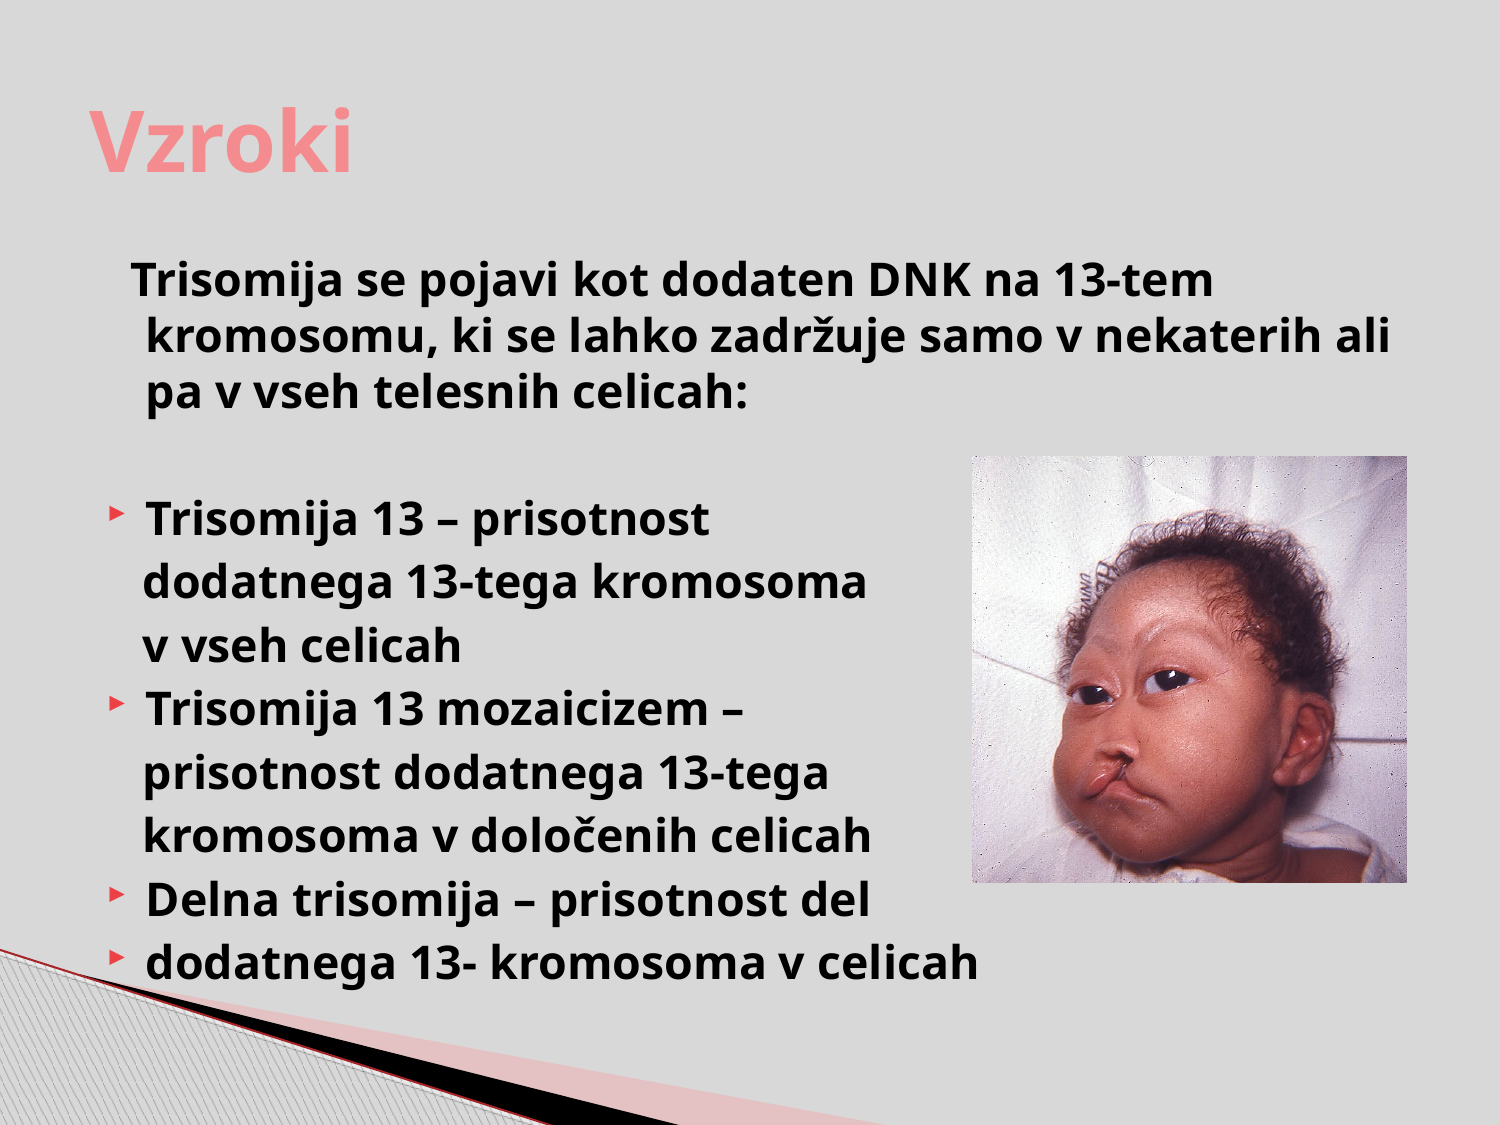

Vzroki
# Trisomija se pojavi kot dodaten DNK na 13-tem kromosomu, ki se lahko zadržuje samo v nekaterih ali pa v vseh telesnih celicah:
Trisomija 13 – prisotnost
 dodatnega 13-tega kromosoma
 v vseh celicah
Trisomija 13 mozaicizem –
 prisotnost dodatnega 13-tega
 kromosoma v določenih celicah
Delna trisomija – prisotnost del
dodatnega 13- kromosoma v celicah